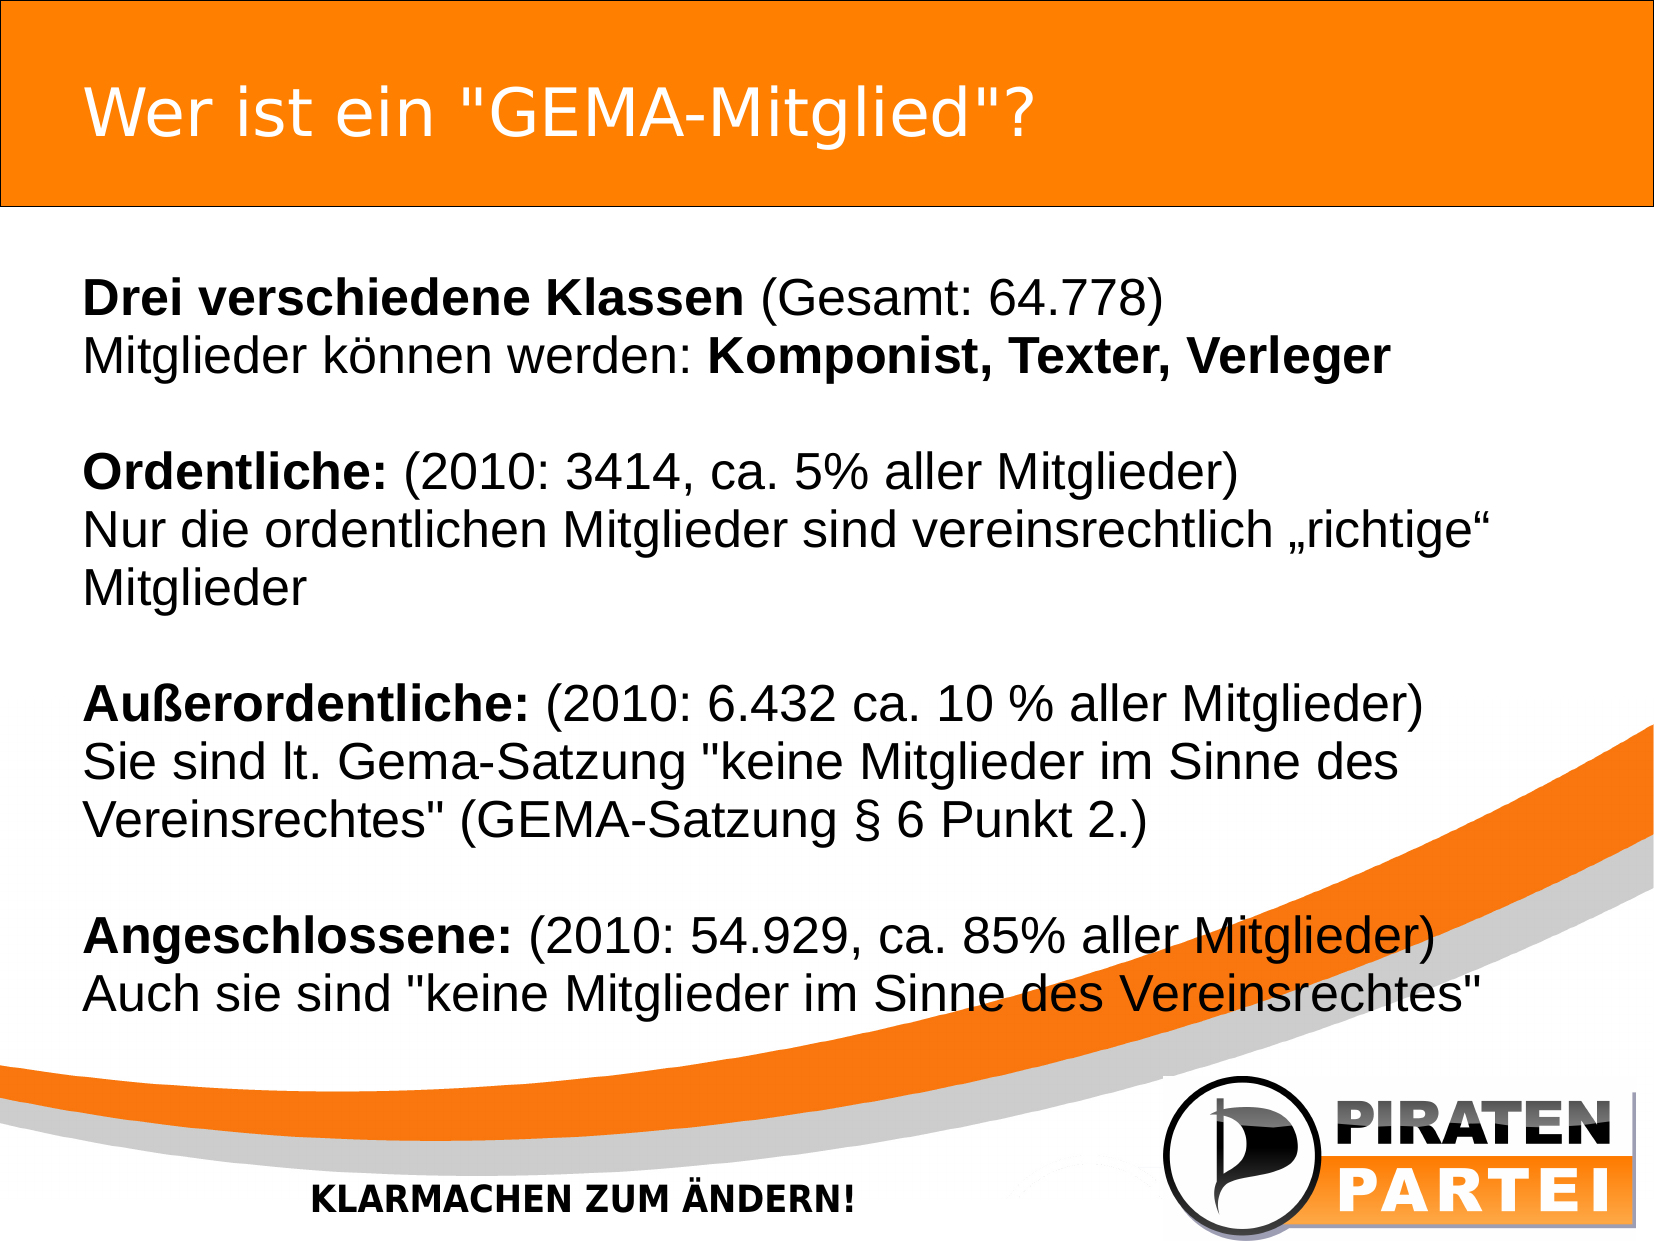

# Wer ist ein "GEMA-Mitglied"?
Drei verschiedene Klassen (Gesamt: 64.778)
Mitglieder können werden: Komponist, Texter, Verleger
Ordentliche: (2010: 3414, ca. 5% aller Mitglieder)
Nur die ordentlichen Mitglieder sind vereinsrechtlich „richtige“ Mitglieder
Außerordentliche: (2010: 6.432 ca. 10 % aller Mitglieder)
Sie sind lt. Gema-Satzung "keine Mitglieder im Sinne des Vereinsrechtes" (GEMA-Satzung § 6 Punkt 2.)
Angeschlossene: (2010: 54.929, ca. 85% aller Mitglieder)
Auch sie sind "keine Mitglieder im Sinne des Vereinsrechtes"